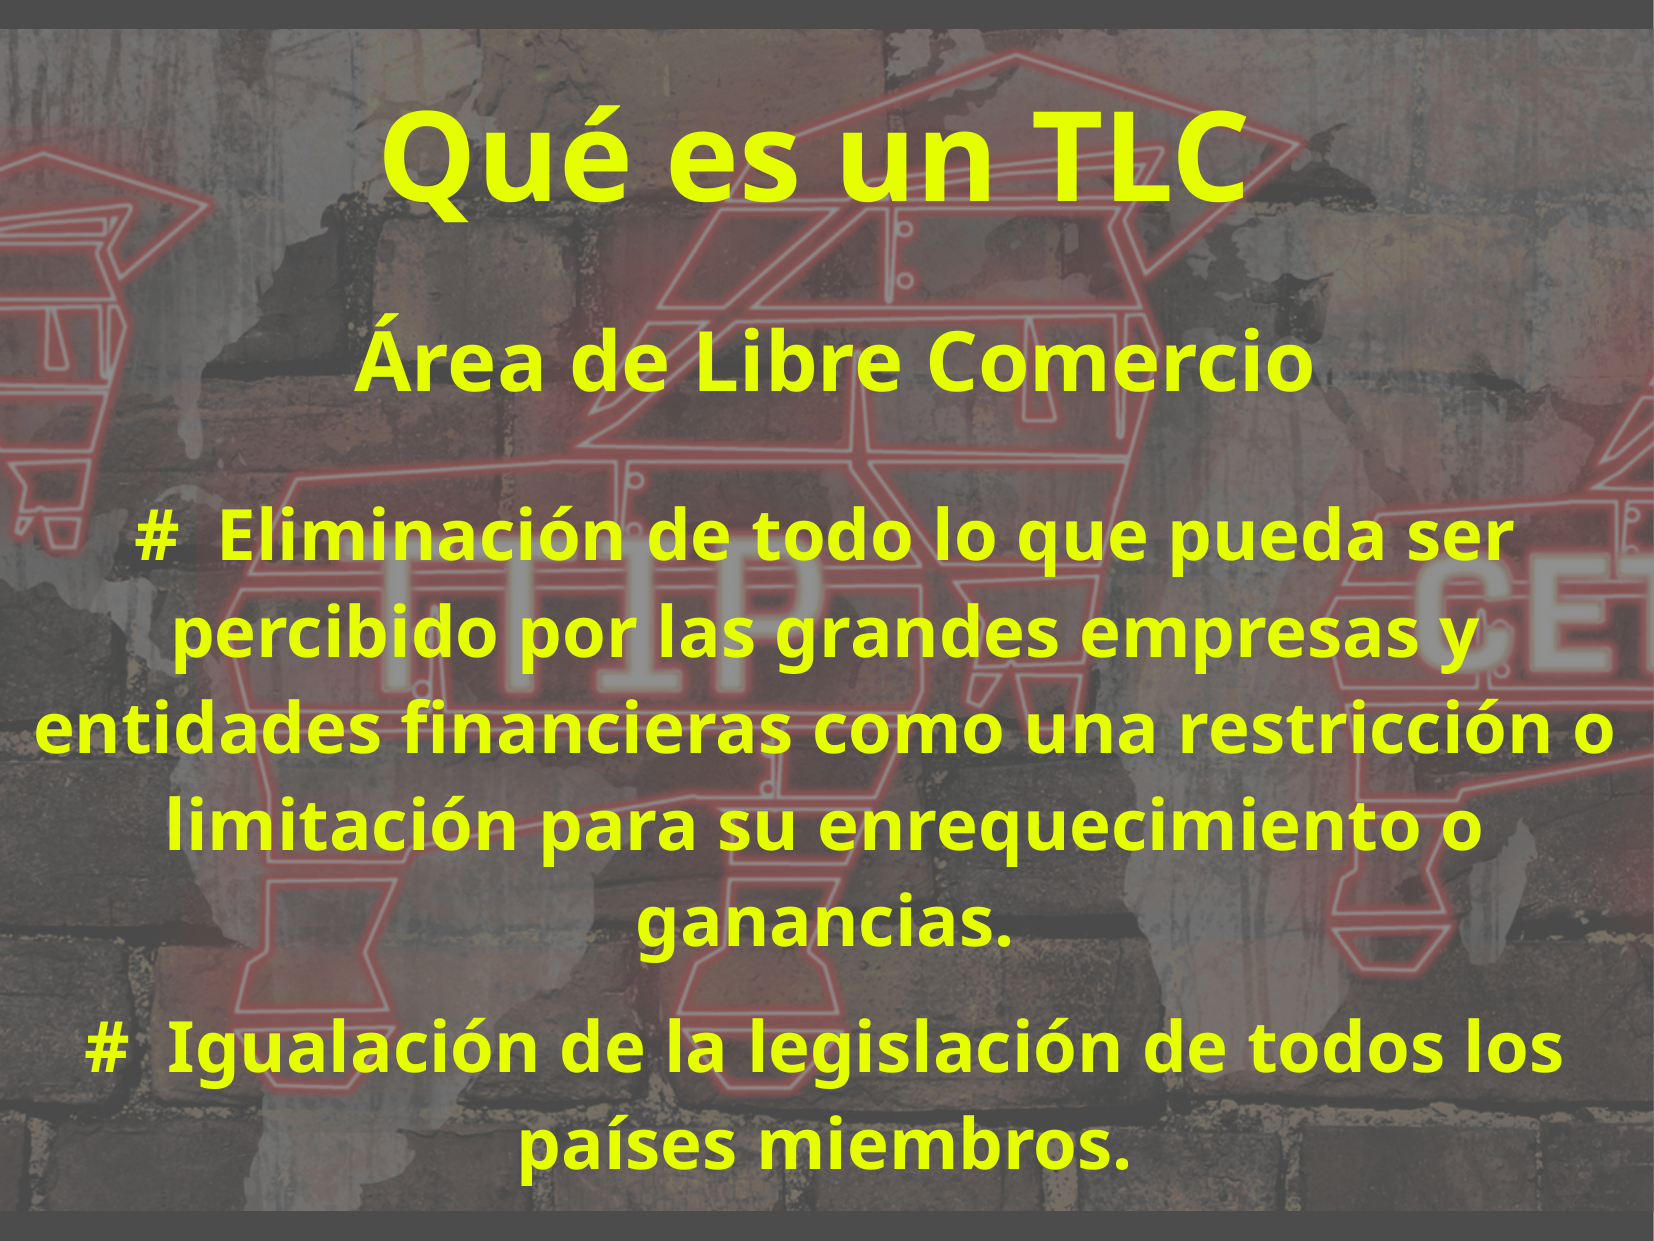

# Qué es un TLC
Área de Libre Comercio
# Eliminación de todo lo que pueda ser percibido por las grandes empresas y entidades financieras como una restricción o limitación para su enrequecimiento o ganancias.
# Igualación de la legislación de todos los países miembros.
# Mecanismos legales que lo garanticen.